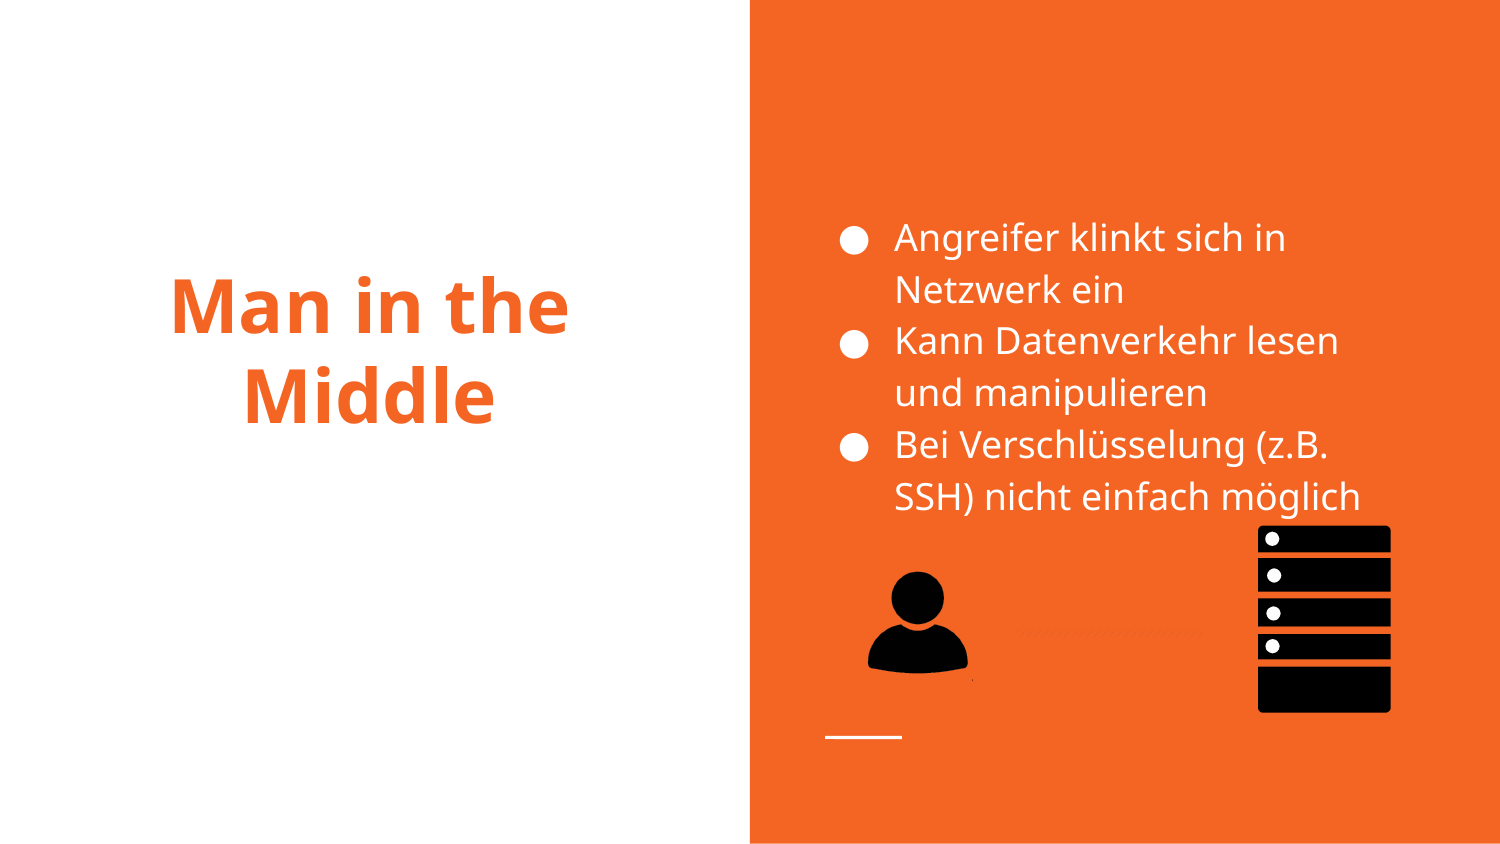

Angreifer klinkt sich in Netzwerk ein
Kann Datenverkehr lesen und manipulieren
Bei Verschlüsselung (z.B. SSH) nicht einfach möglich
# Man in the Middle